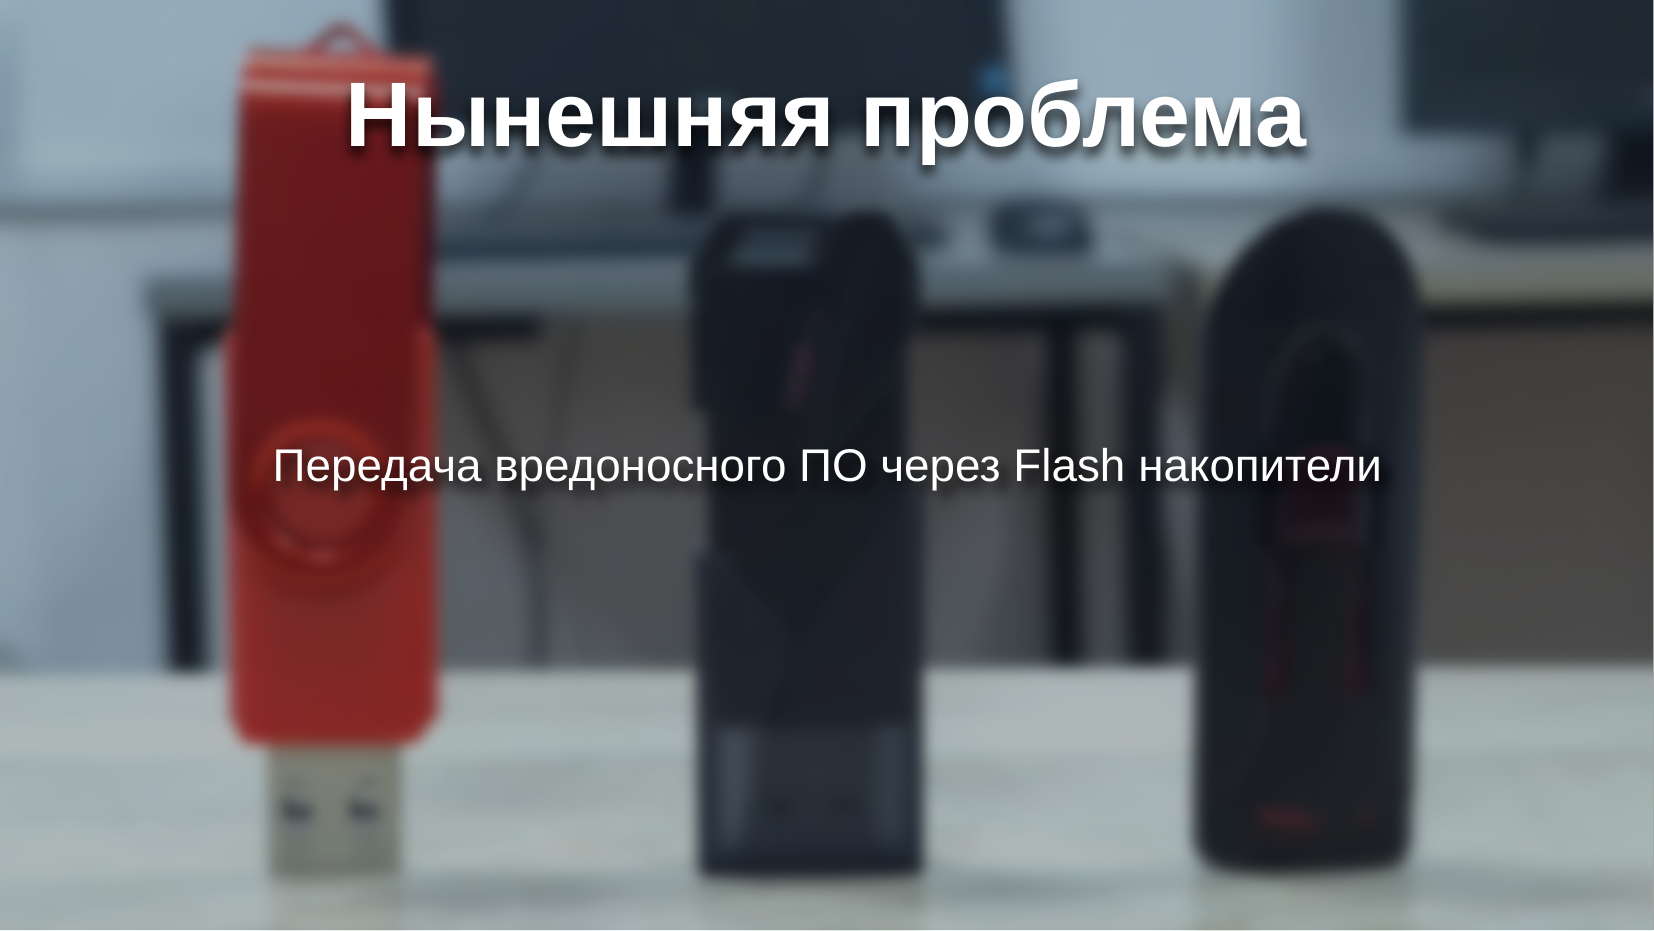

# Нынешняя проблема
Передача вредоносного ПО через Flash накопители